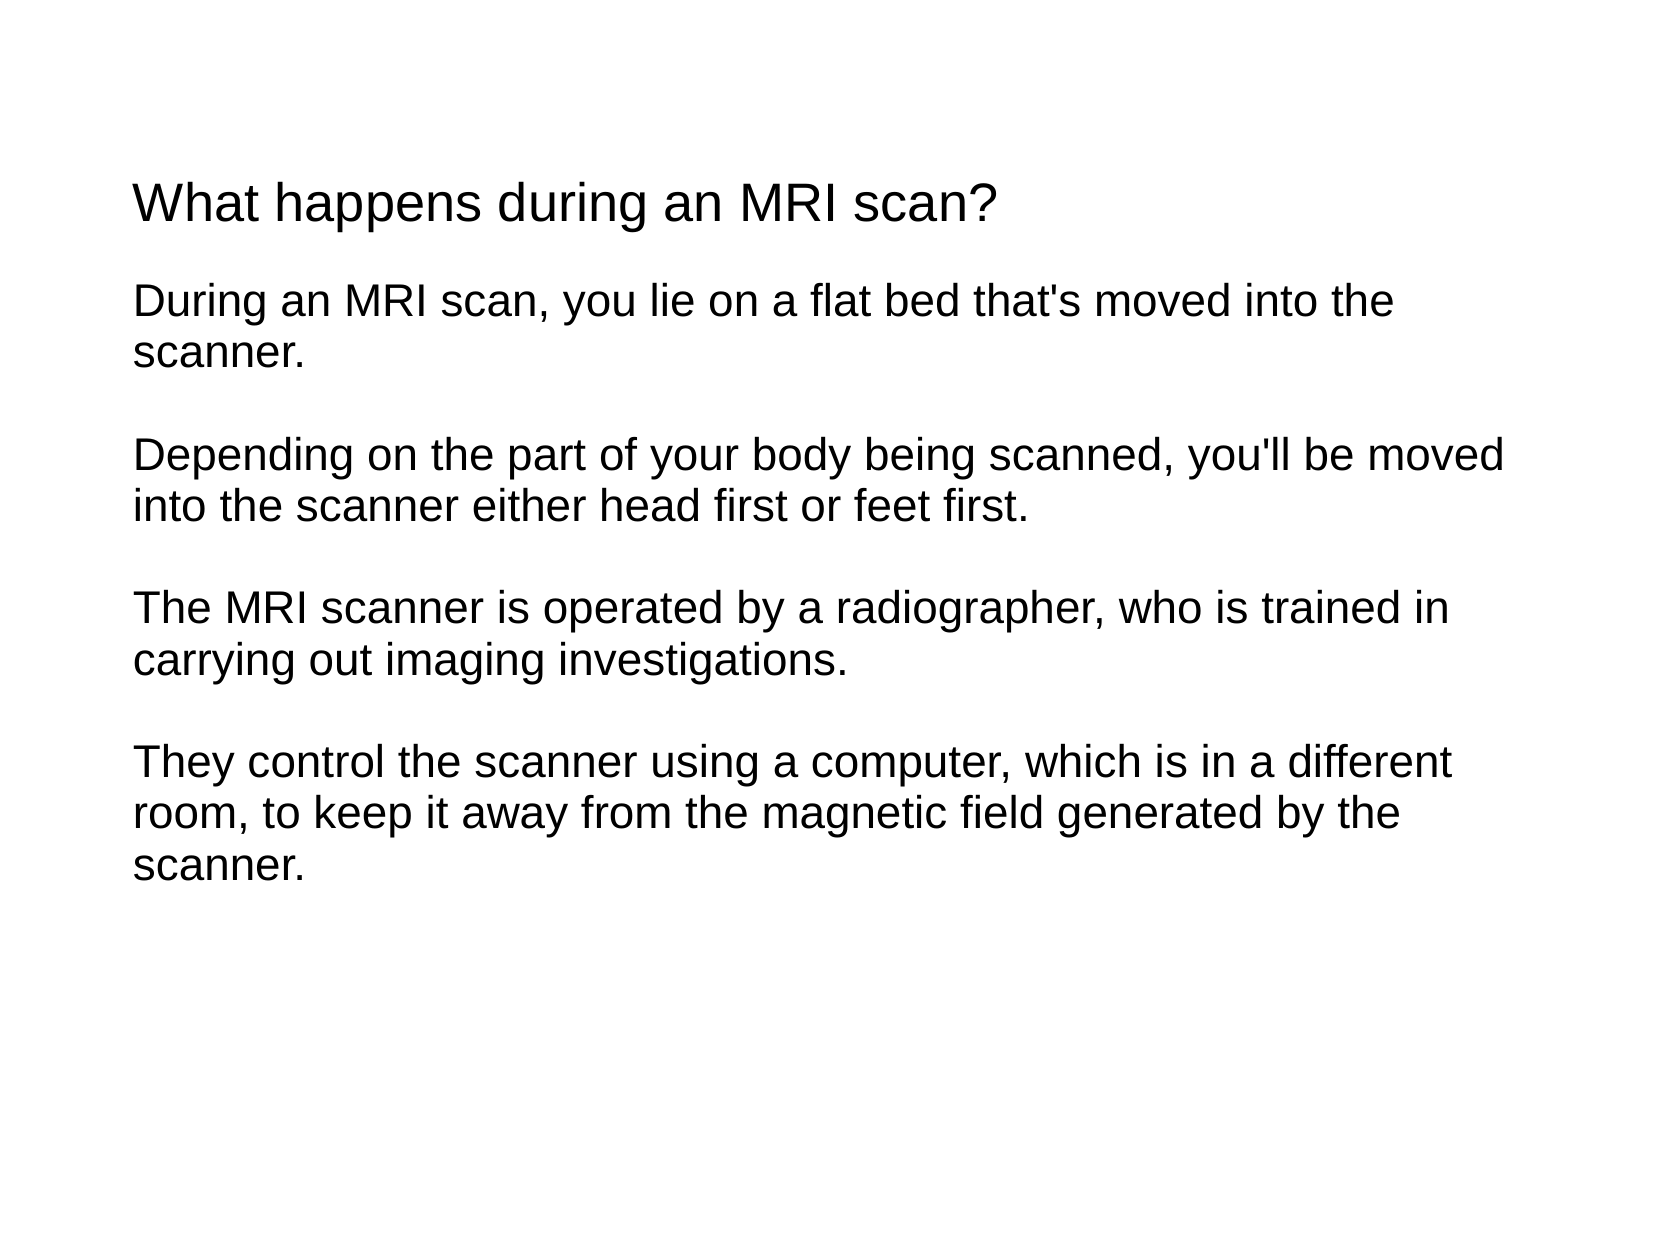

What happens during an MRI scan?
During an MRI scan, you lie on a flat bed that's moved into the scanner.
Depending on the part of your body being scanned, you'll be moved into the scanner either head first or feet first.
The MRI scanner is operated by a radiographer, who is trained in carrying out imaging investigations.
They control the scanner using a computer, which is in a different room, to keep it away from the magnetic field generated by the scanner.